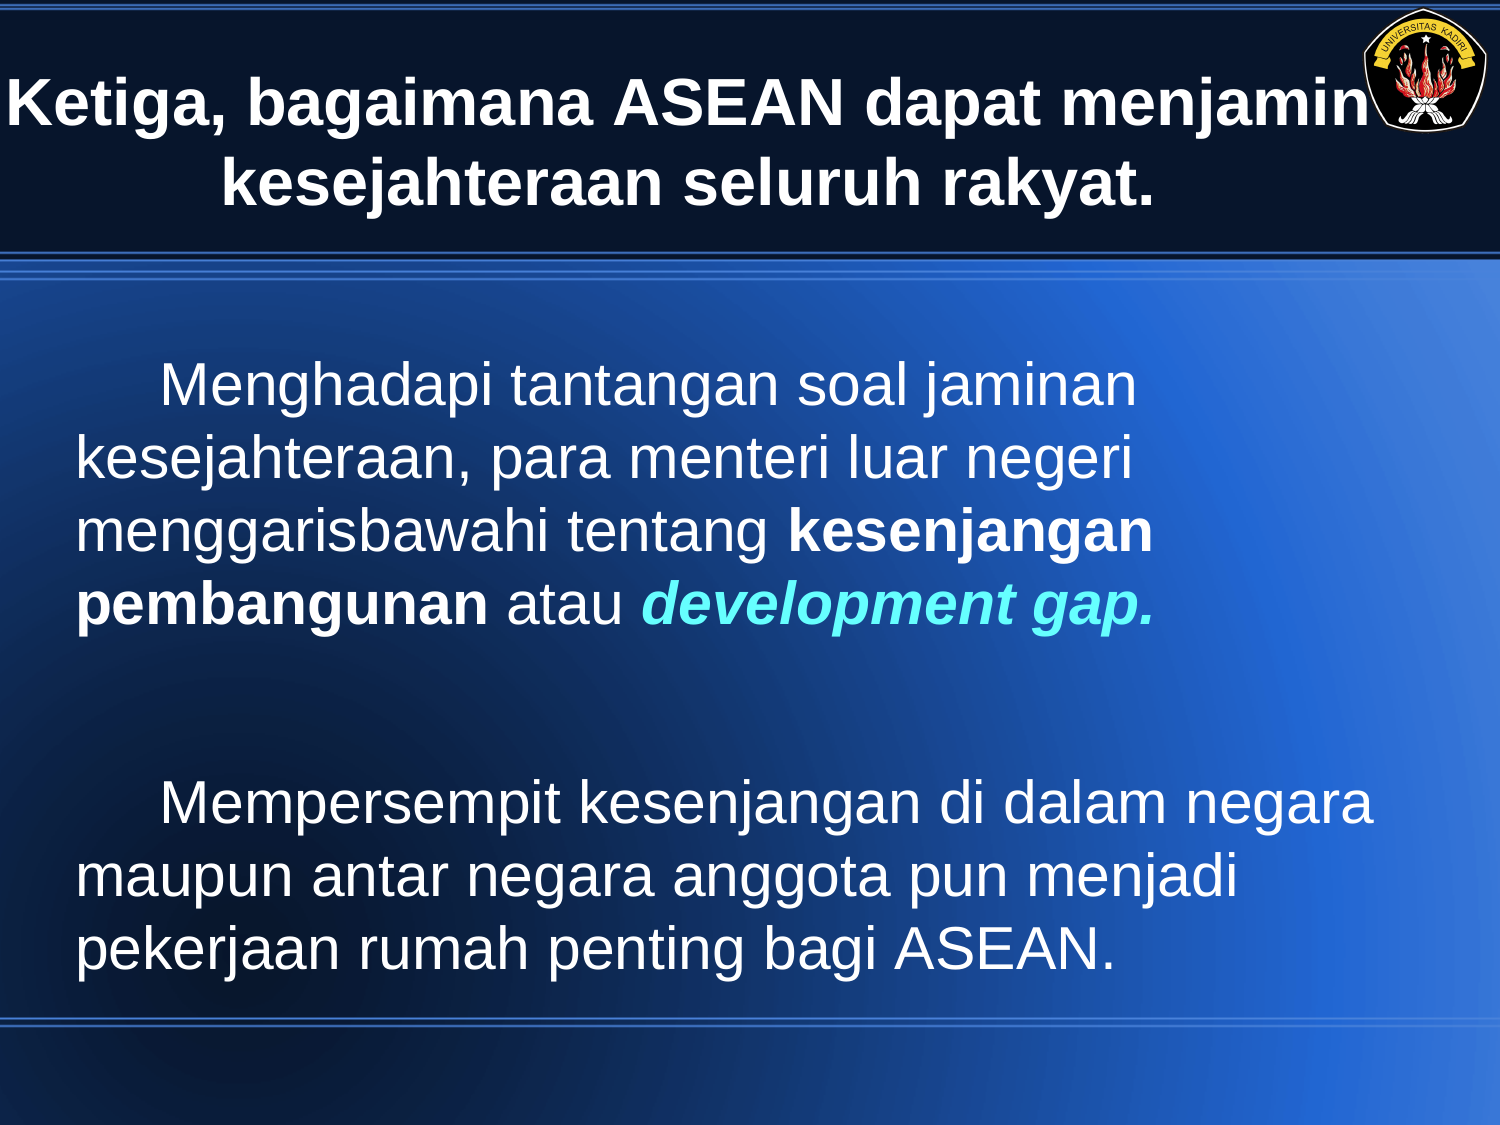

# Ketiga, bagaimana ASEAN dapat menjamin kesejahteraan seluruh rakyat.
 Menghadapi tantangan soal jaminan kesejahteraan, para menteri luar negeri menggarisbawahi tentang kesenjangan pembangunan atau development gap.
 Mempersempit kesenjangan di dalam negara maupun antar negara anggota pun menjadi pekerjaan rumah penting bagi ASEAN.